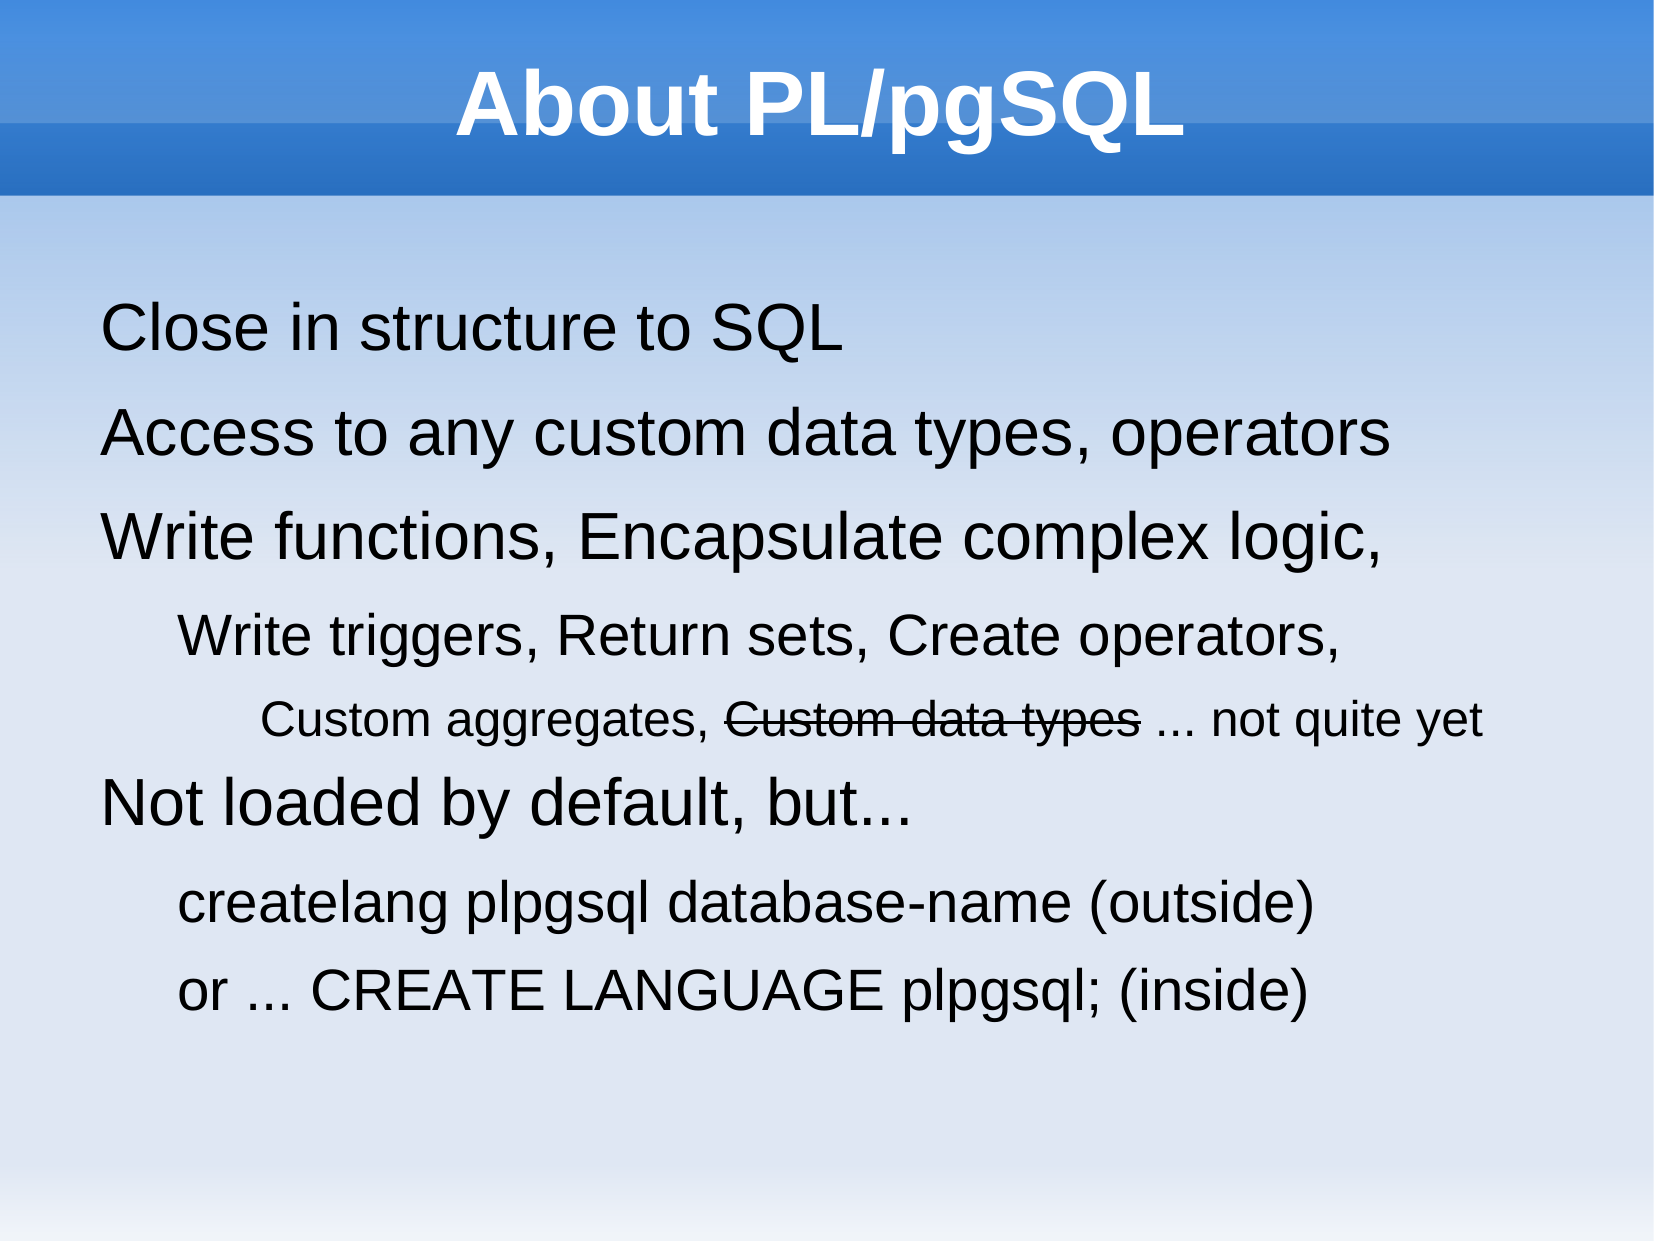

# About PL/pgSQL
Close in structure to SQL
Access to any custom data types, operators
Write functions, Encapsulate complex logic,
Write triggers, Return sets, Create operators,
Custom aggregates, Custom data types ... not quite yet
Not loaded by default, but...
createlang plpgsql database-name (outside)
or ... CREATE LANGUAGE plpgsql; (inside)